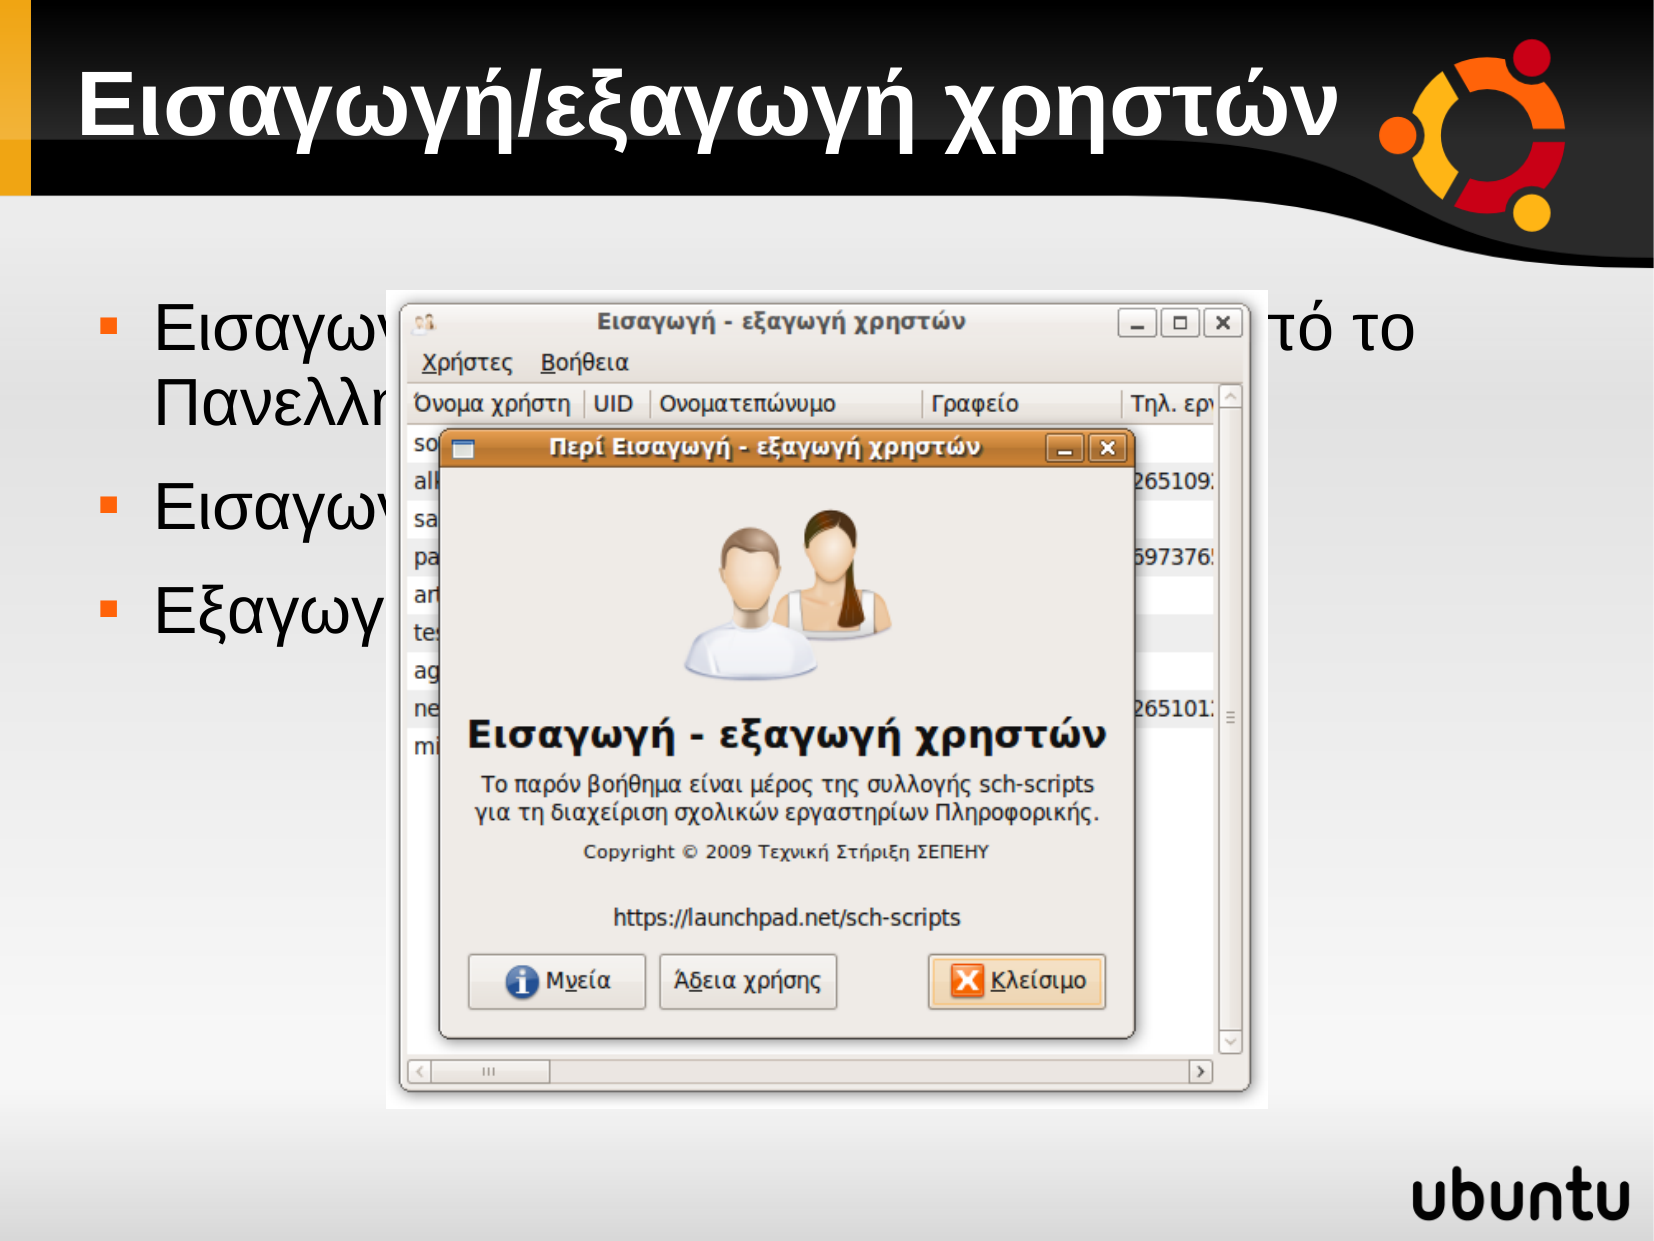

# Εισαγωγή/εξαγωγή χρηστών
Εισαγωγή μαθητικών λογαριασμών από το Πανελλήνιο Σχολικό Δίκτυο
Εισαγωγή από λογιστικό φύλλο .csv
Εξαγωγή σε λογιστικό φύλλο .csv